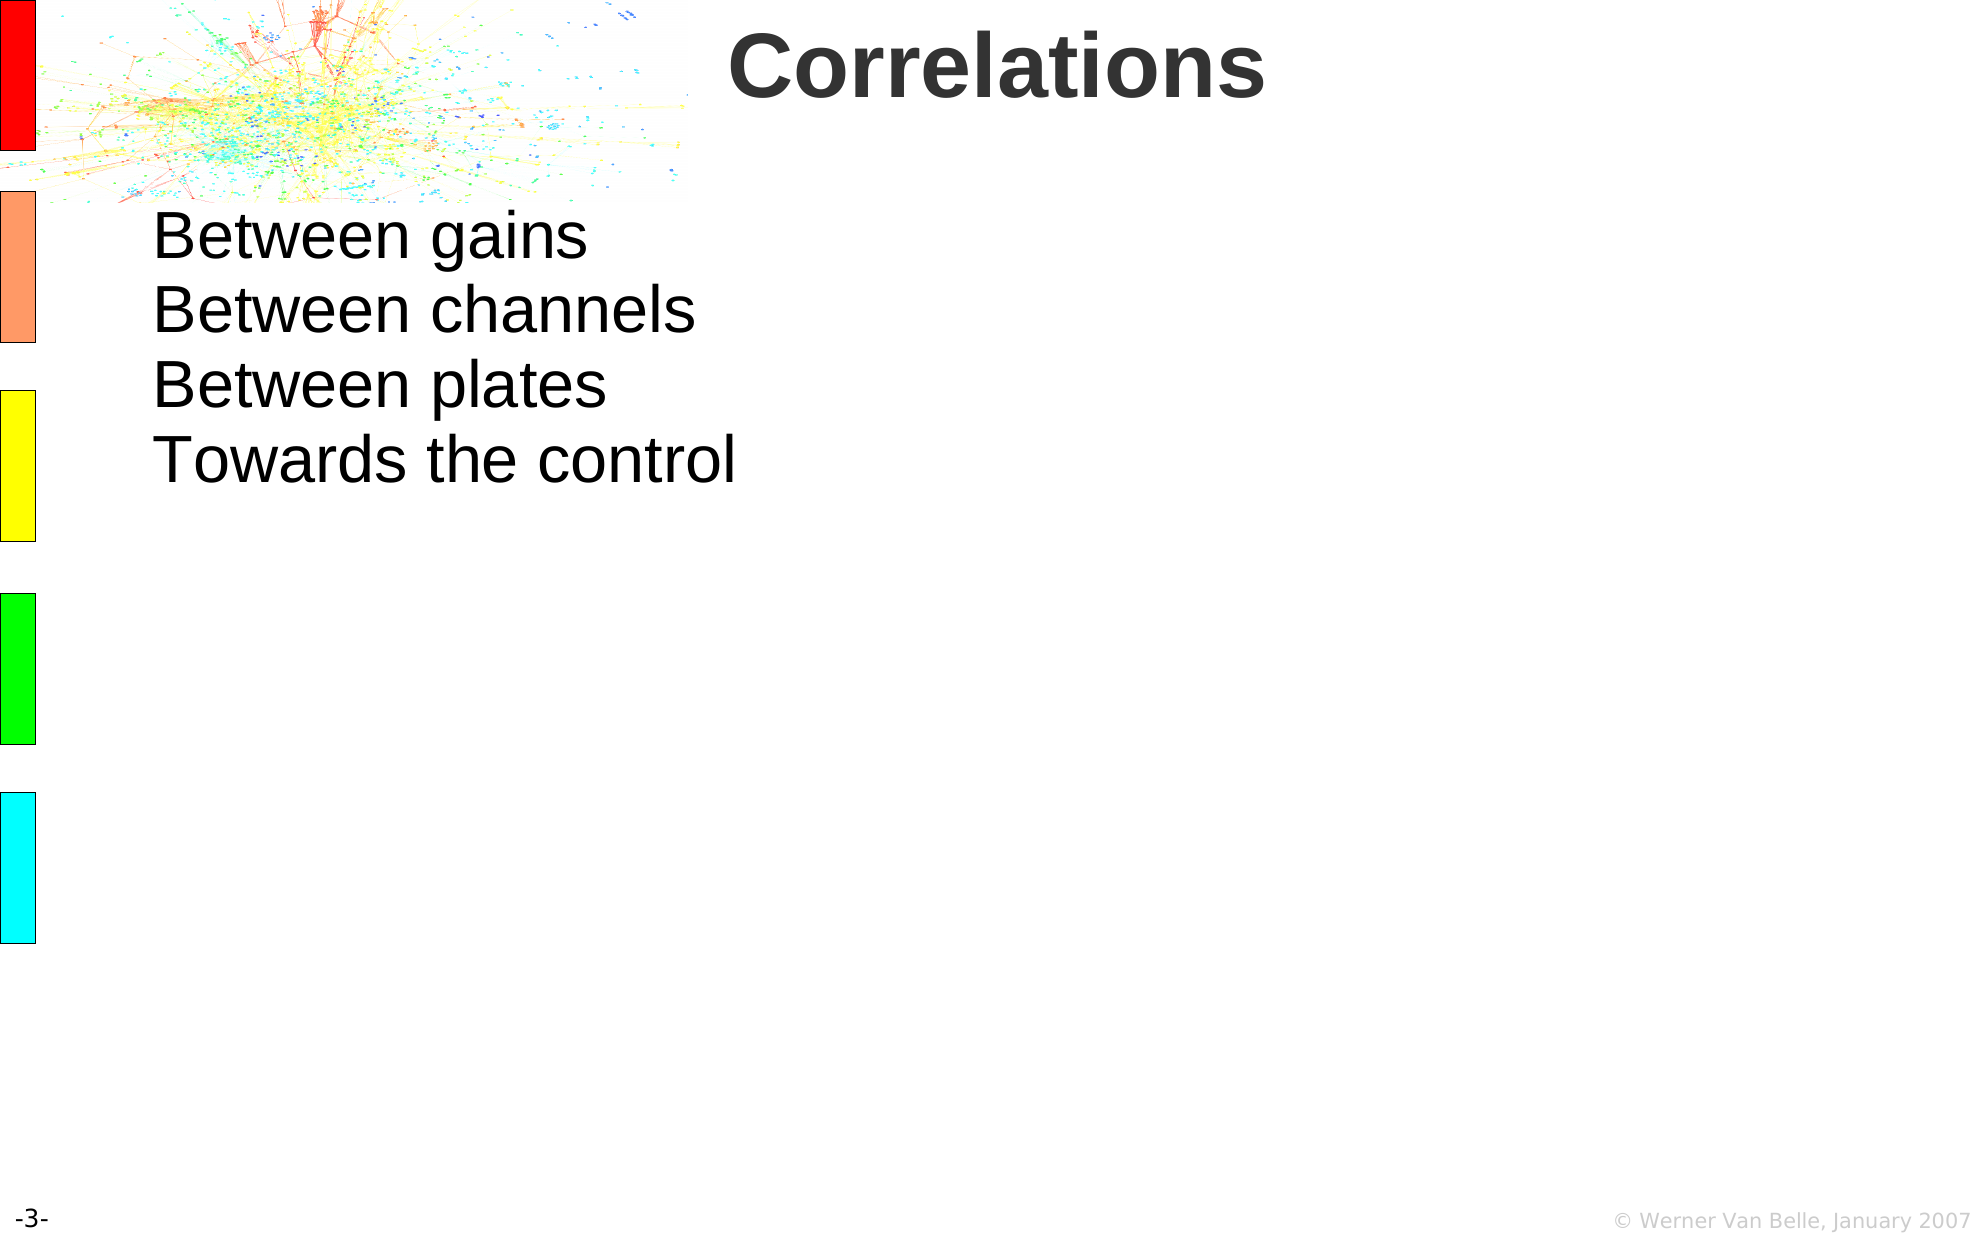

# Correlations
Between gains
Between channels
Between plates
Towards the control